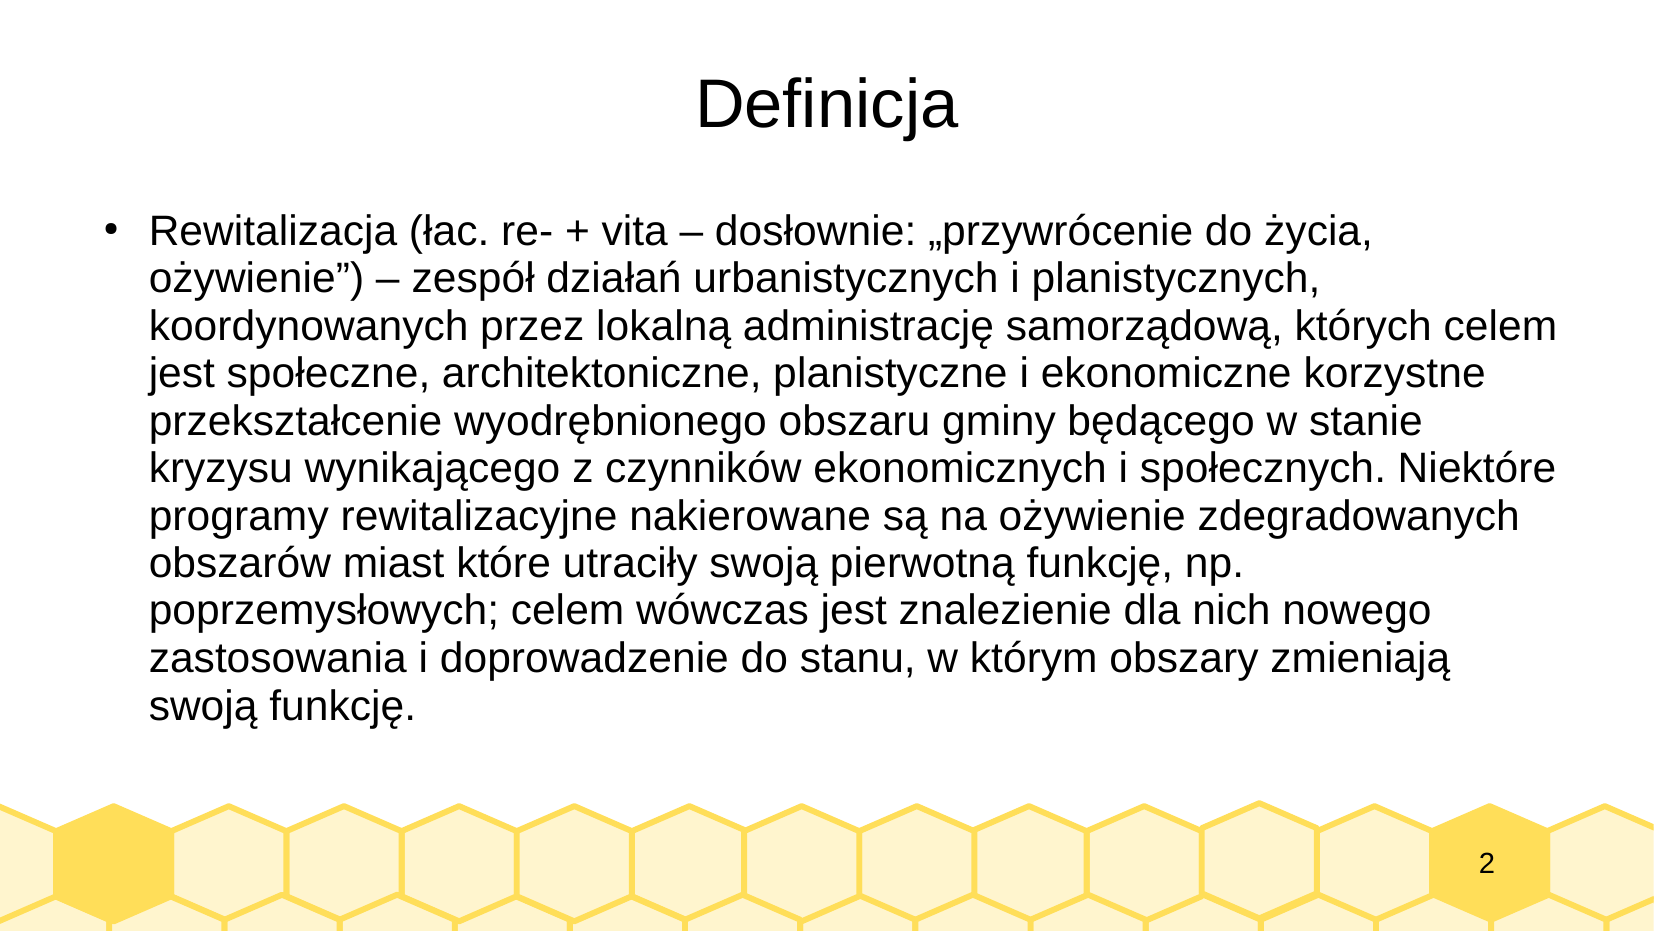

# Definicja
Rewitalizacja (łac. re- + vita – dosłownie: „przywrócenie do życia, ożywienie”) – zespół działań urbanistycznych i planistycznych, koordynowanych przez lokalną administrację samorządową, których celem jest społeczne, architektoniczne, planistyczne i ekonomiczne korzystne przekształcenie wyodrębnionego obszaru gminy będącego w stanie kryzysu wynikającego z czynników ekonomicznych i społecznych. Niektóre programy rewitalizacyjne nakierowane są na ożywienie zdegradowanych obszarów miast które utraciły swoją pierwotną funkcję, np. poprzemysłowych; celem wówczas jest znalezienie dla nich nowego zastosowania i doprowadzenie do stanu, w którym obszary zmieniają swoją funkcję.